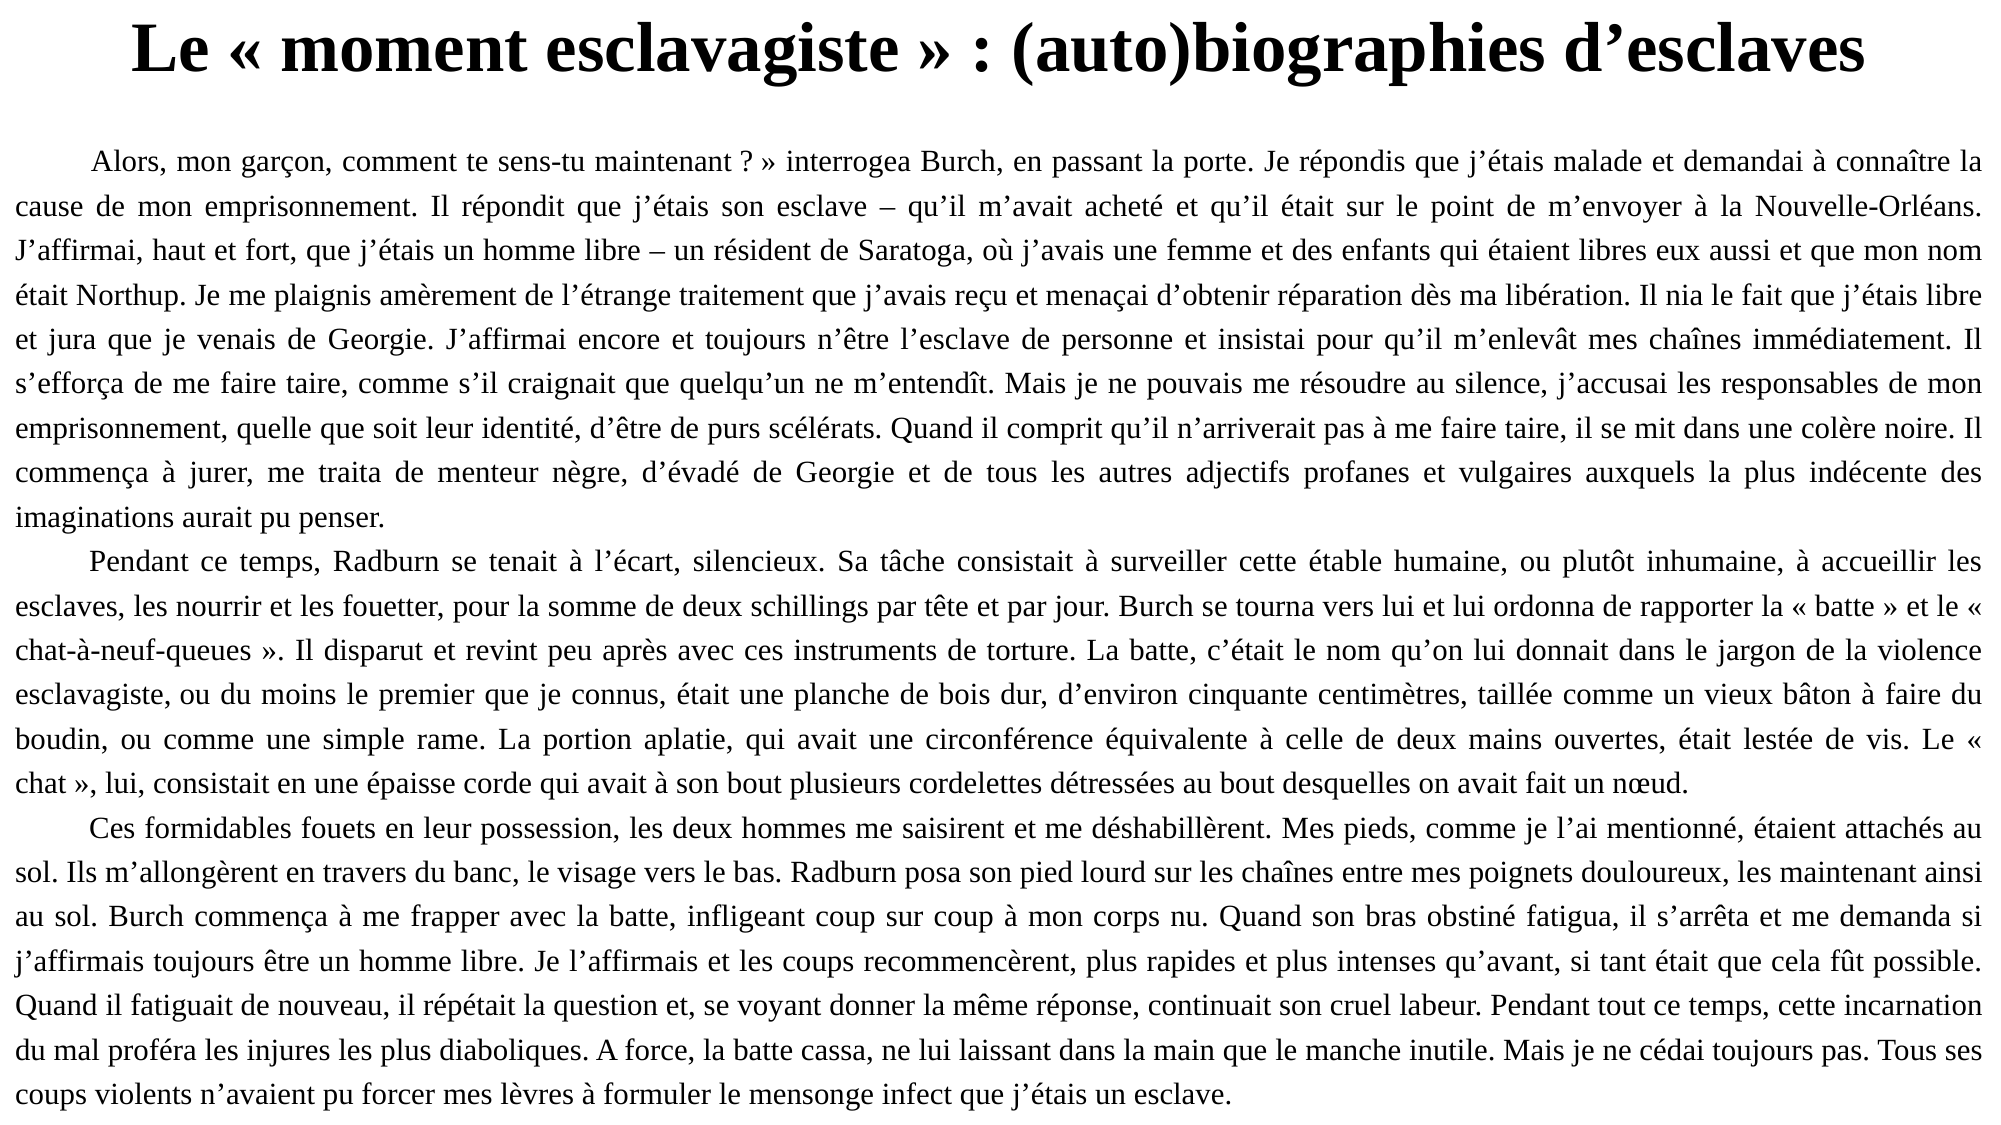

# Le « moment esclavagiste » : (auto)biographies d’esclaves
 	Alors, mon garçon, comment te sens-tu maintenant ? » interrogea Burch, en passant la porte. Je répondis que j’étais malade et demandai à connaître la cause de mon emprisonnement. Il répondit que j’étais son esclave – qu’il m’avait acheté et qu’il était sur le point de m’envoyer à la Nouvelle-Orléans. J’affirmai, haut et fort, que j’étais un homme libre – un résident de Saratoga, où j’avais une femme et des enfants qui étaient libres eux aussi et que mon nom était Northup. Je me plaignis amèrement de l’étrange traitement que j’avais reçu et menaçai d’obtenir réparation dès ma libération. Il nia le fait que j’étais libre et jura que je venais de Georgie. J’affirmai encore et toujours n’être l’esclave de personne et insistai pour qu’il m’enlevât mes chaînes immédiatement. Il s’efforça de me faire taire, comme s’il craignait que quelqu’un ne m’entendît. Mais je ne pouvais me résoudre au silence, j’accusai les responsables de mon emprisonnement, quelle que soit leur identité, d’être de purs scélérats. Quand il comprit qu’il n’arriverait pas à me faire taire, il se mit dans une colère noire. Il commença à jurer, me traita de menteur nègre, d’évadé de Georgie et de tous les autres adjectifs profanes et vulgaires auxquels la plus indécente des imaginations aurait pu penser.
	Pendant ce temps, Radburn se tenait à l’écart, silencieux. Sa tâche consistait à surveiller cette étable humaine, ou plutôt inhumaine, à accueillir les esclaves, les nourrir et les fouetter, pour la somme de deux schillings par tête et par jour. Burch se tourna vers lui et lui ordonna de rapporter la « batte » et le « chat-à-neuf-queues ». Il disparut et revint peu après avec ces instruments de torture. La batte, c’était le nom qu’on lui donnait dans le jargon de la violence esclavagiste, ou du moins le premier que je connus, était une planche de bois dur, d’environ cinquante centimètres, taillée comme un vieux bâton à faire du boudin, ou comme une simple rame. La portion aplatie, qui avait une circonférence équivalente à celle de deux mains ouvertes, était lestée de vis. Le « chat », lui, consistait en une épaisse corde qui avait à son bout plusieurs cordelettes détressées au bout desquelles on avait fait un nœud.
	Ces formidables fouets en leur possession, les deux hommes me saisirent et me déshabillèrent. Mes pieds, comme je l’ai mentionné, étaient attachés au sol. Ils m’allongèrent en travers du banc, le visage vers le bas. Radburn posa son pied lourd sur les chaînes entre mes poignets douloureux, les maintenant ainsi au sol. Burch commença à me frapper avec la batte, infligeant coup sur coup à mon corps nu. Quand son bras obstiné fatigua, il s’arrêta et me demanda si j’affirmais toujours être un homme libre. Je l’affirmais et les coups recommencèrent, plus rapides et plus intenses qu’avant, si tant était que cela fût possible. Quand il fatiguait de nouveau, il répétait la question et, se voyant donner la même réponse, continuait son cruel labeur. Pendant tout ce temps, cette incarnation du mal proféra les injures les plus diaboliques. A force, la batte cassa, ne lui laissant dans la main que le manche inutile. Mais je ne cédai toujours pas. Tous ses coups violents n’avaient pu forcer mes lèvres à formuler le mensonge infect que j’étais un esclave.